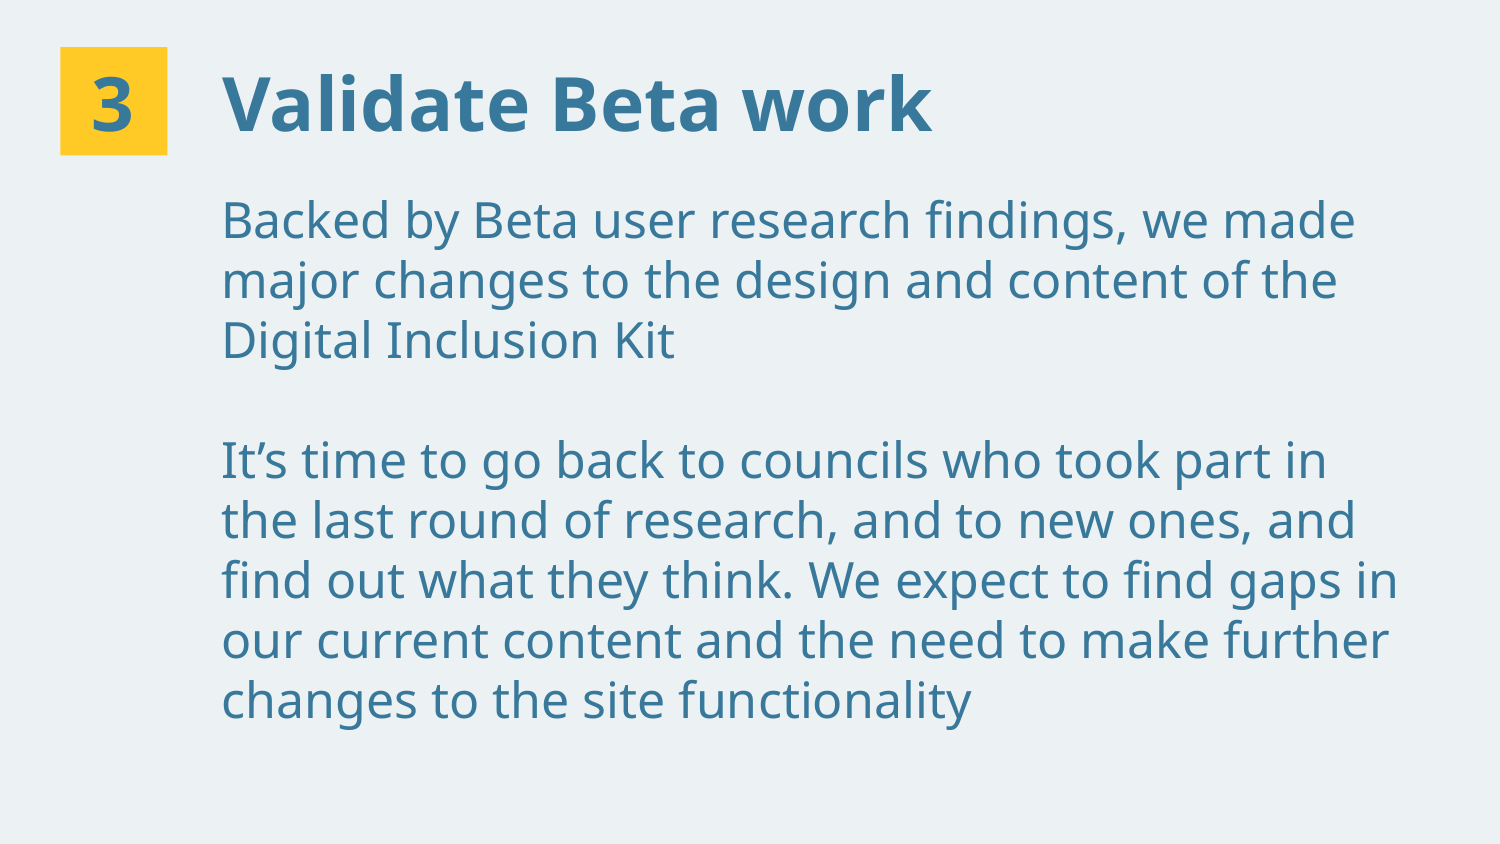

3
# Validate Beta work
Backed by Beta user research findings, we made major changes to the design and content of the Digital Inclusion Kit
It’s time to go back to councils who took part in the last round of research, and to new ones, and find out what they think. We expect to find gaps in our current content and the need to make further changes to the site functionality